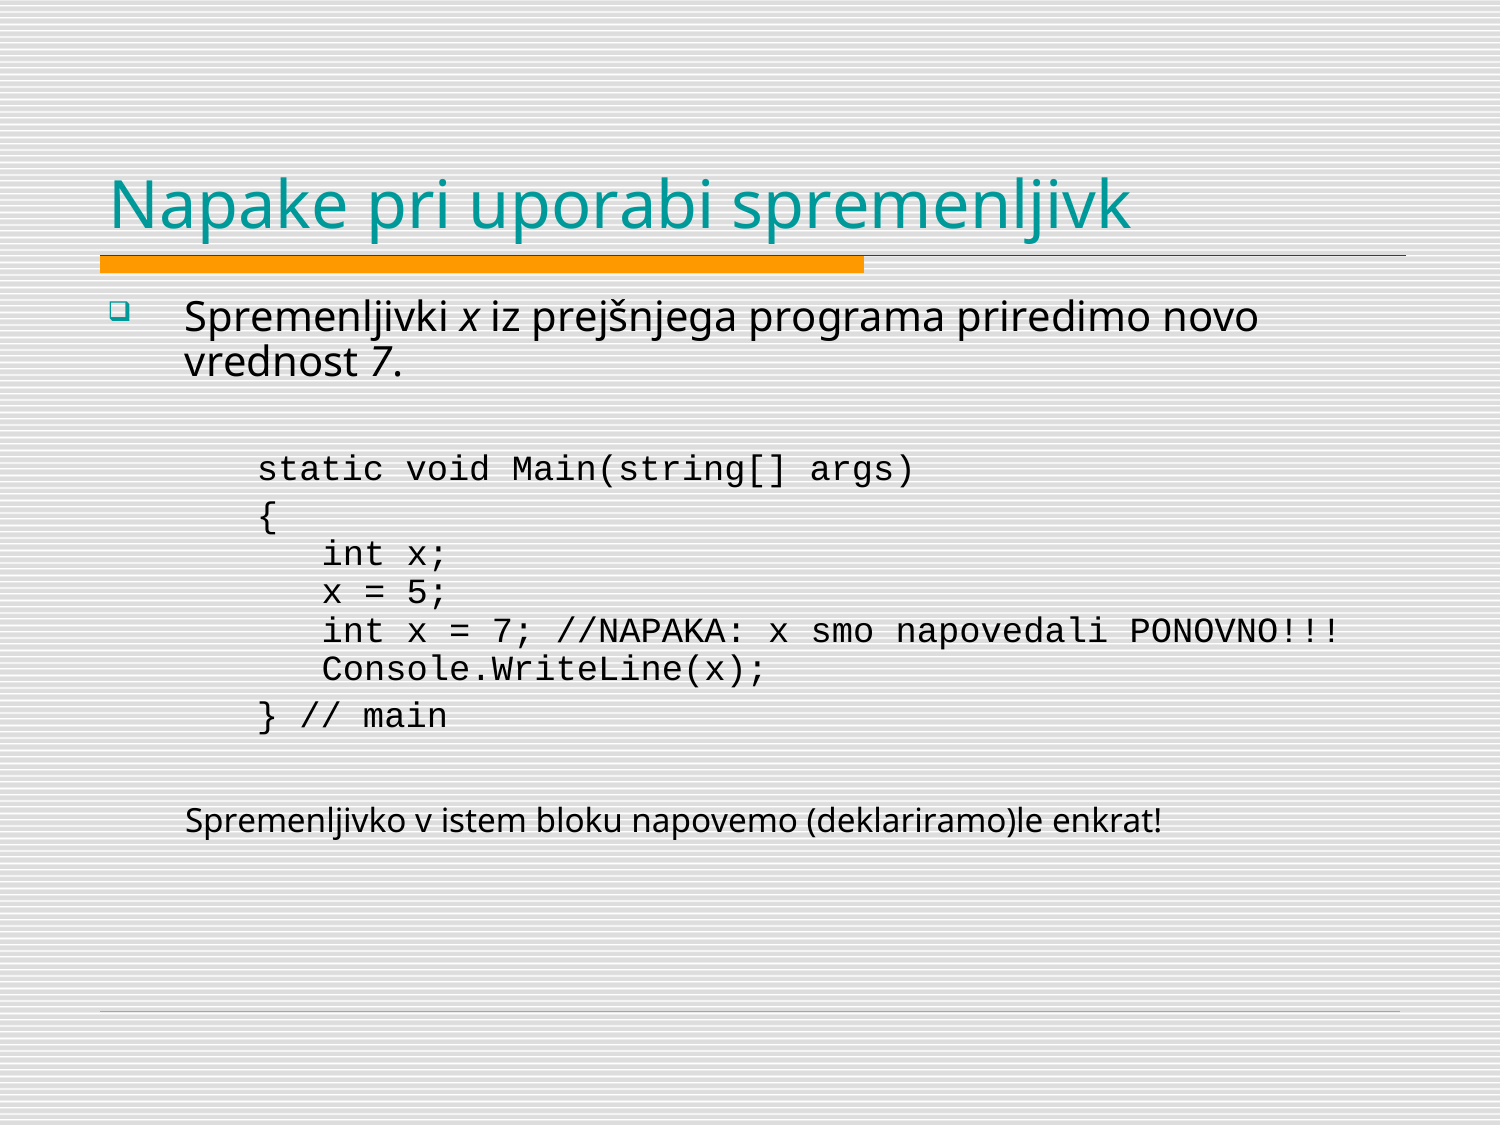

# Napake pri uporabi spremenljivk
Spremenljivki x iz prejšnjega programa priredimo novo vrednost 7.
static void Main(string[] args)
{
int x;
x = 5;
int x = 7; //NAPAKA: x smo napovedali PONOVNO!!!
Console.WriteLine(x);
} // main
Spremenljivko v istem bloku napovemo (deklariramo)le enkrat!